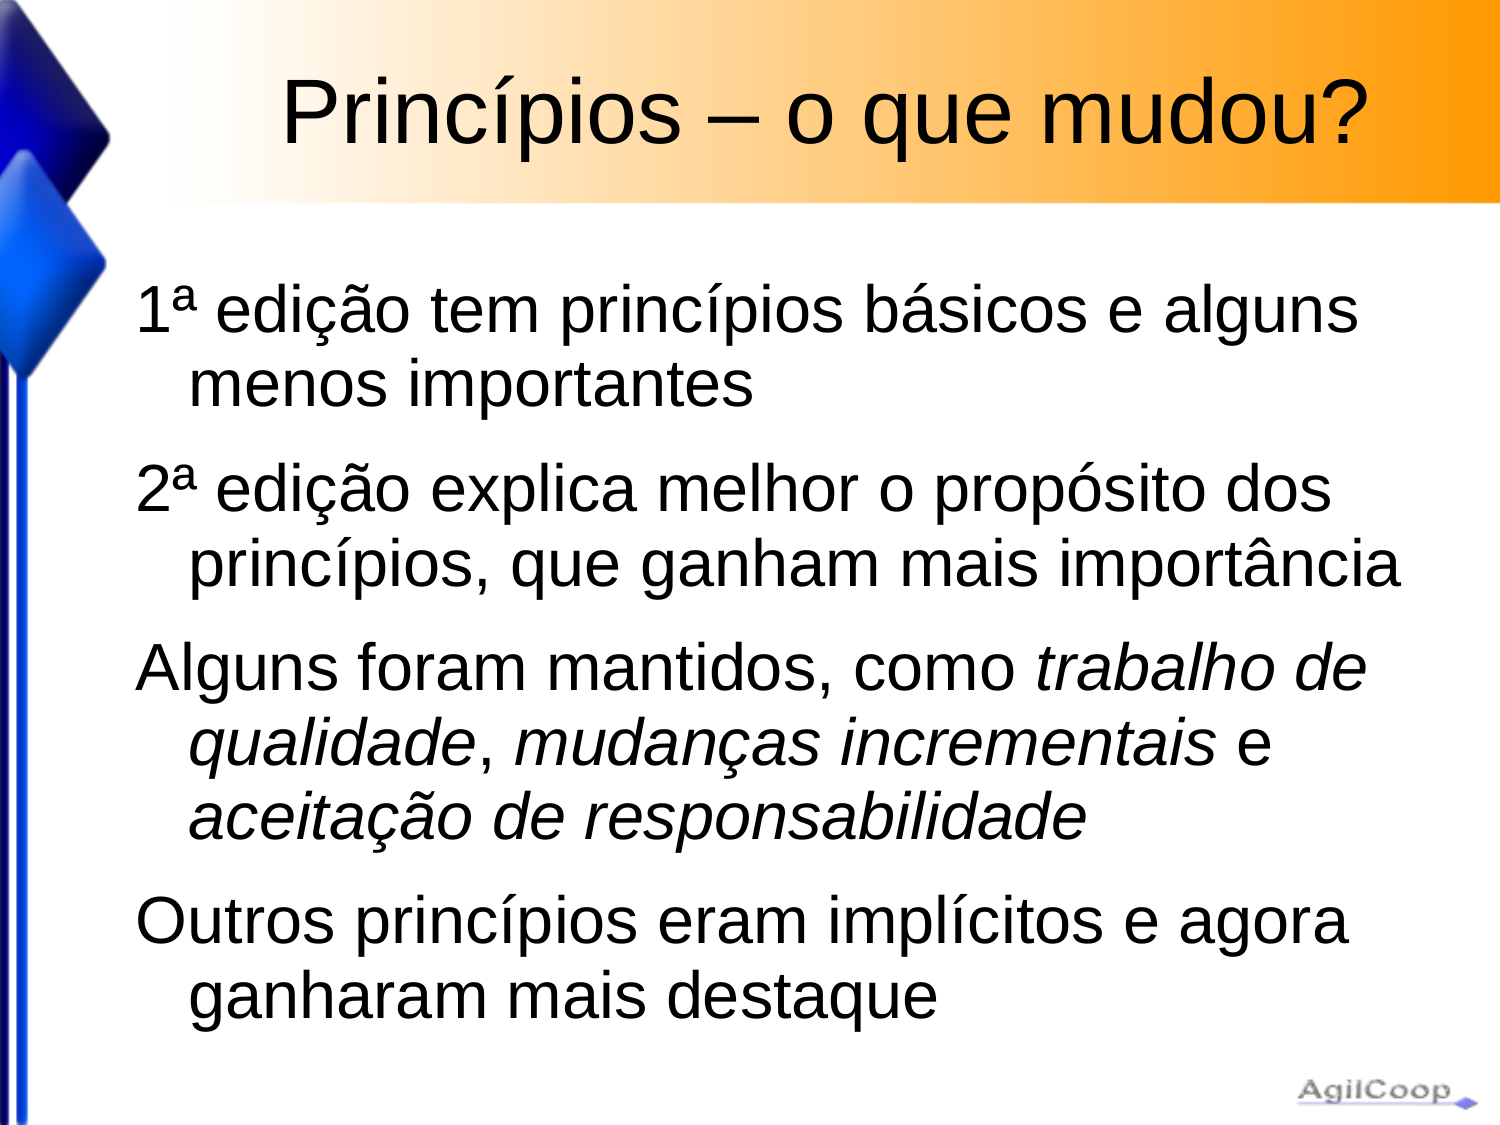

# Princípios – o que mudou?
1ª edição tem princípios básicos e alguns menos importantes
2ª edição explica melhor o propósito dos princípios, que ganham mais importância
Alguns foram mantidos, como trabalho de qualidade, mudanças incrementais e aceitação de responsabilidade
Outros princípios eram implícitos e agora ganharam mais destaque
Copyleft AgilCoop 2007
38